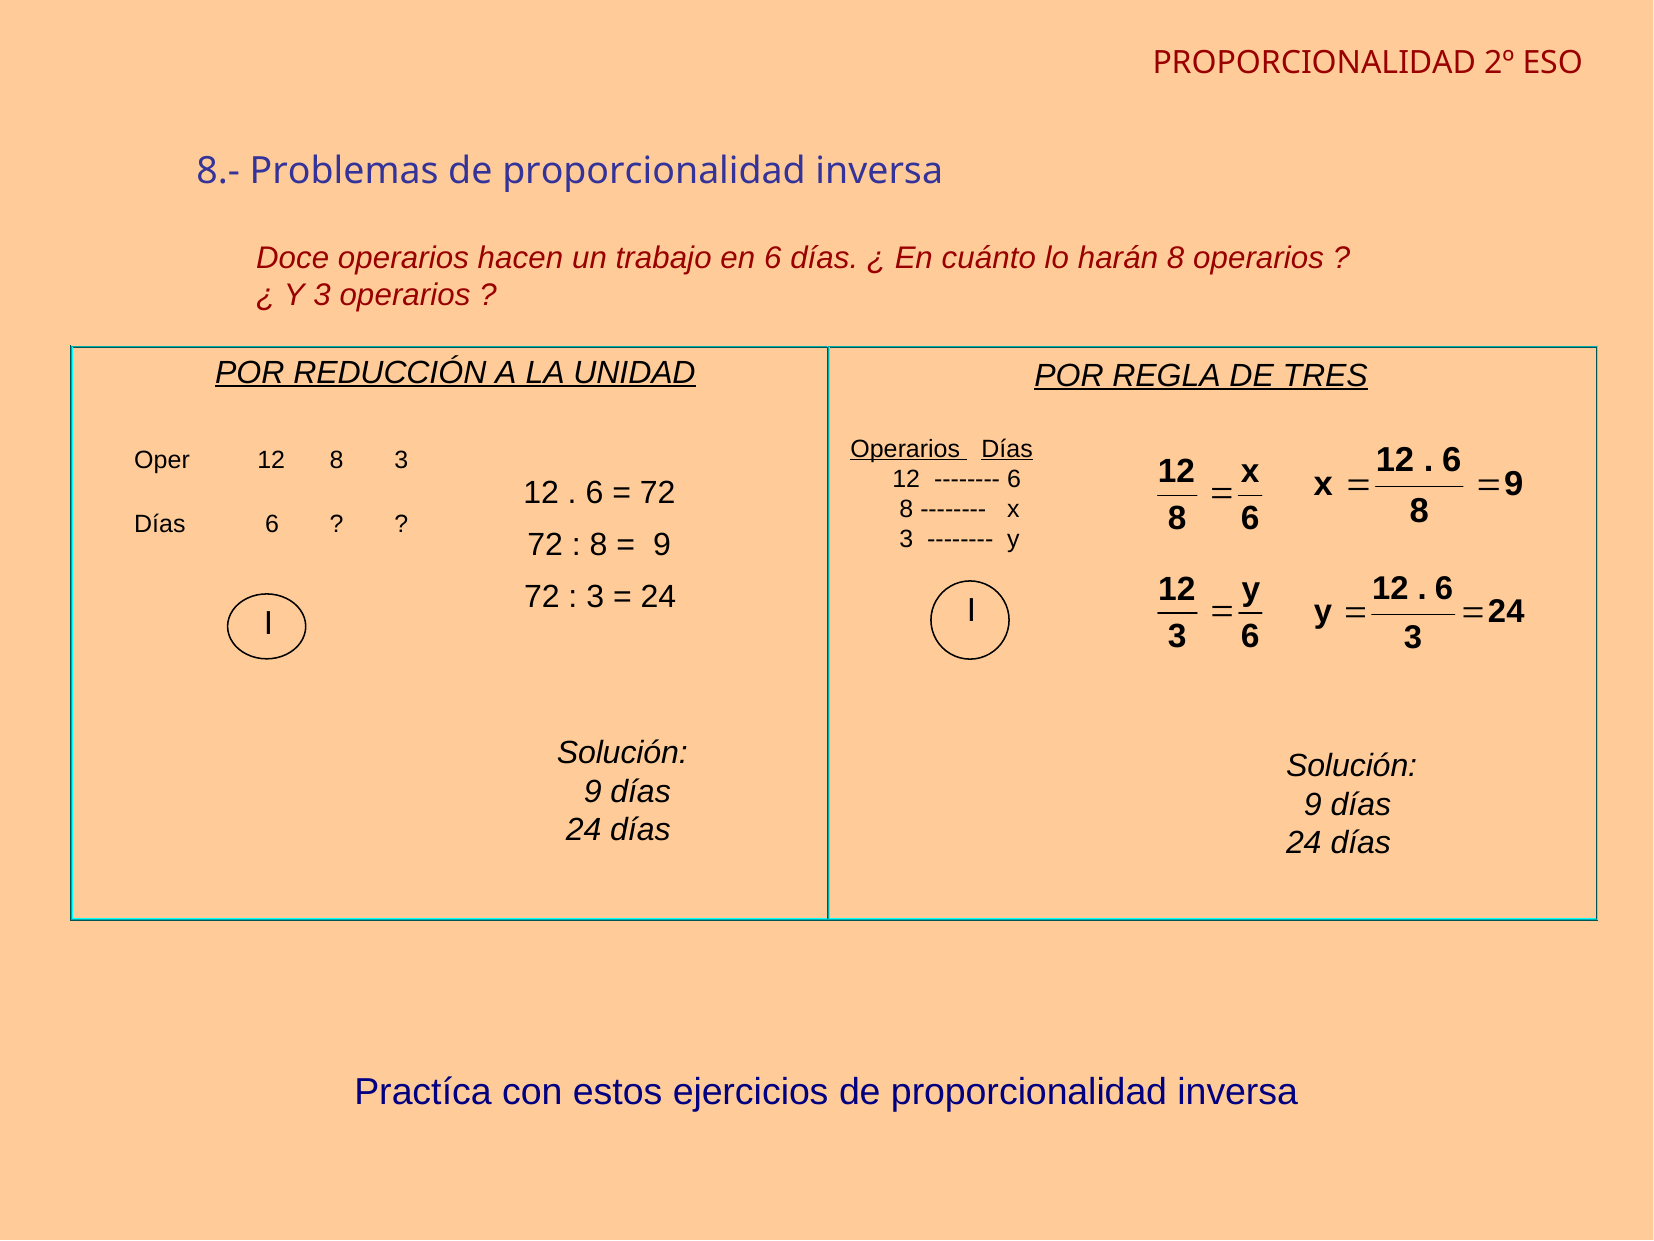

PROPORCIONALIDAD 2º ESO
8.- Problemas de proporcionalidad inversa
Doce operarios hacen un trabajo en 6 días. ¿ En cuánto lo harán 8 operarios ?
¿ Y 3 operarios ?
POR REGLA DE TRES
| POR REDUCCIÓN A LA UNIDAD | |
| --- | --- |
Operarios Días
 12 -------- 6
 8 -------- x
 3 -------- y
| Oper | 12 | 8 | 3 |
| --- | --- | --- | --- |
| Días | 6 | ? | ? |
12 . 6 = 72
72 : 8 = 9
72 : 3 = 24
I
I
Solución:
 9 días
 24 días
Solución:
 9 días
24 días
Practíca con estos ejercicios de proporcionalidad inversa